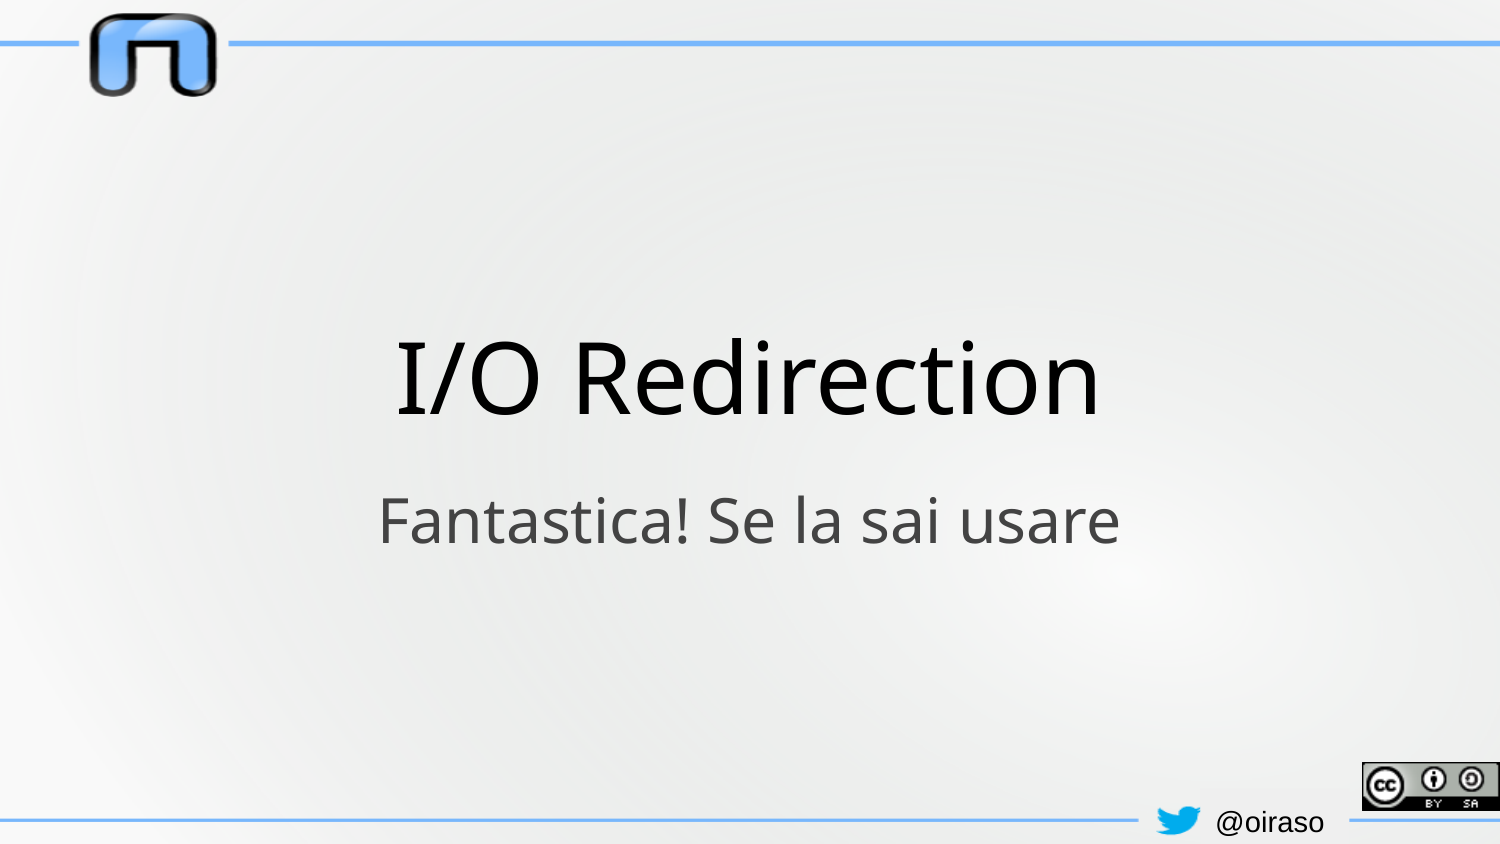

I/O Redirection
# Fantastica! Se la sai usare
@oirasor